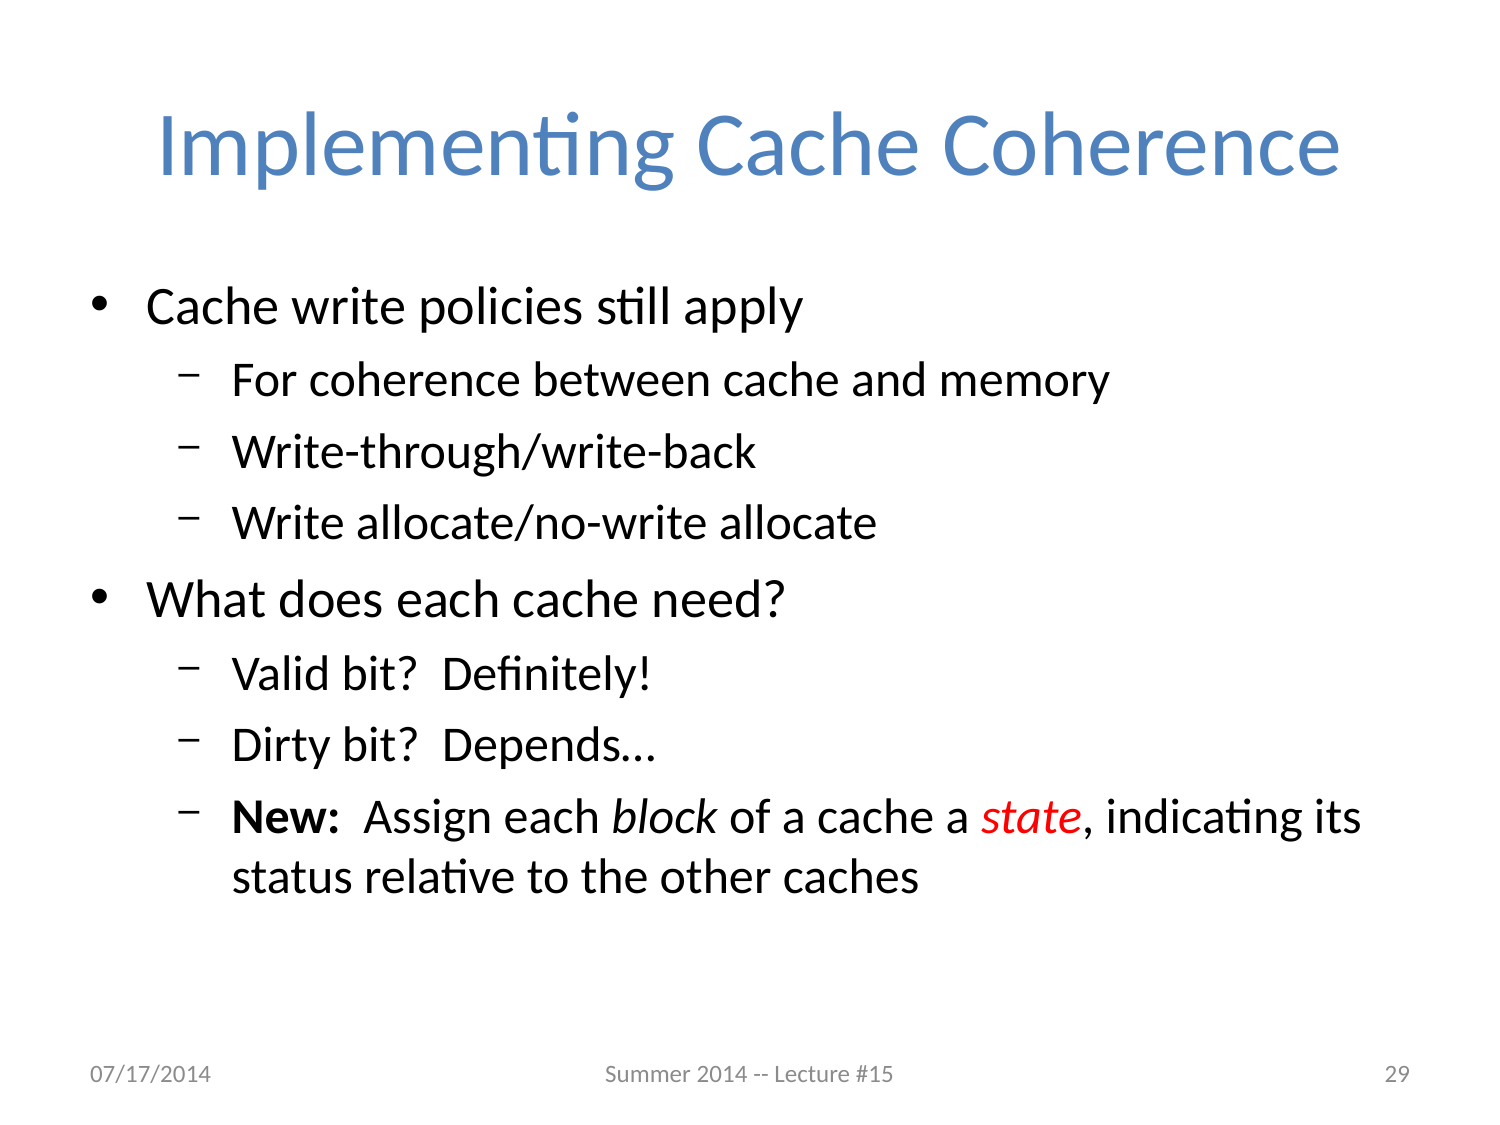

# Implementing Cache Coherence
Cache write policies still apply
For coherence between cache and memory
Write-through/write-back
Write allocate/no-write allocate
What does each cache need?
Valid bit? Definitely!
Dirty bit? Depends…
New: Assign each block of a cache a state, indicating its status relative to the other caches
07/17/2014
Summer 2014 -- Lecture #15